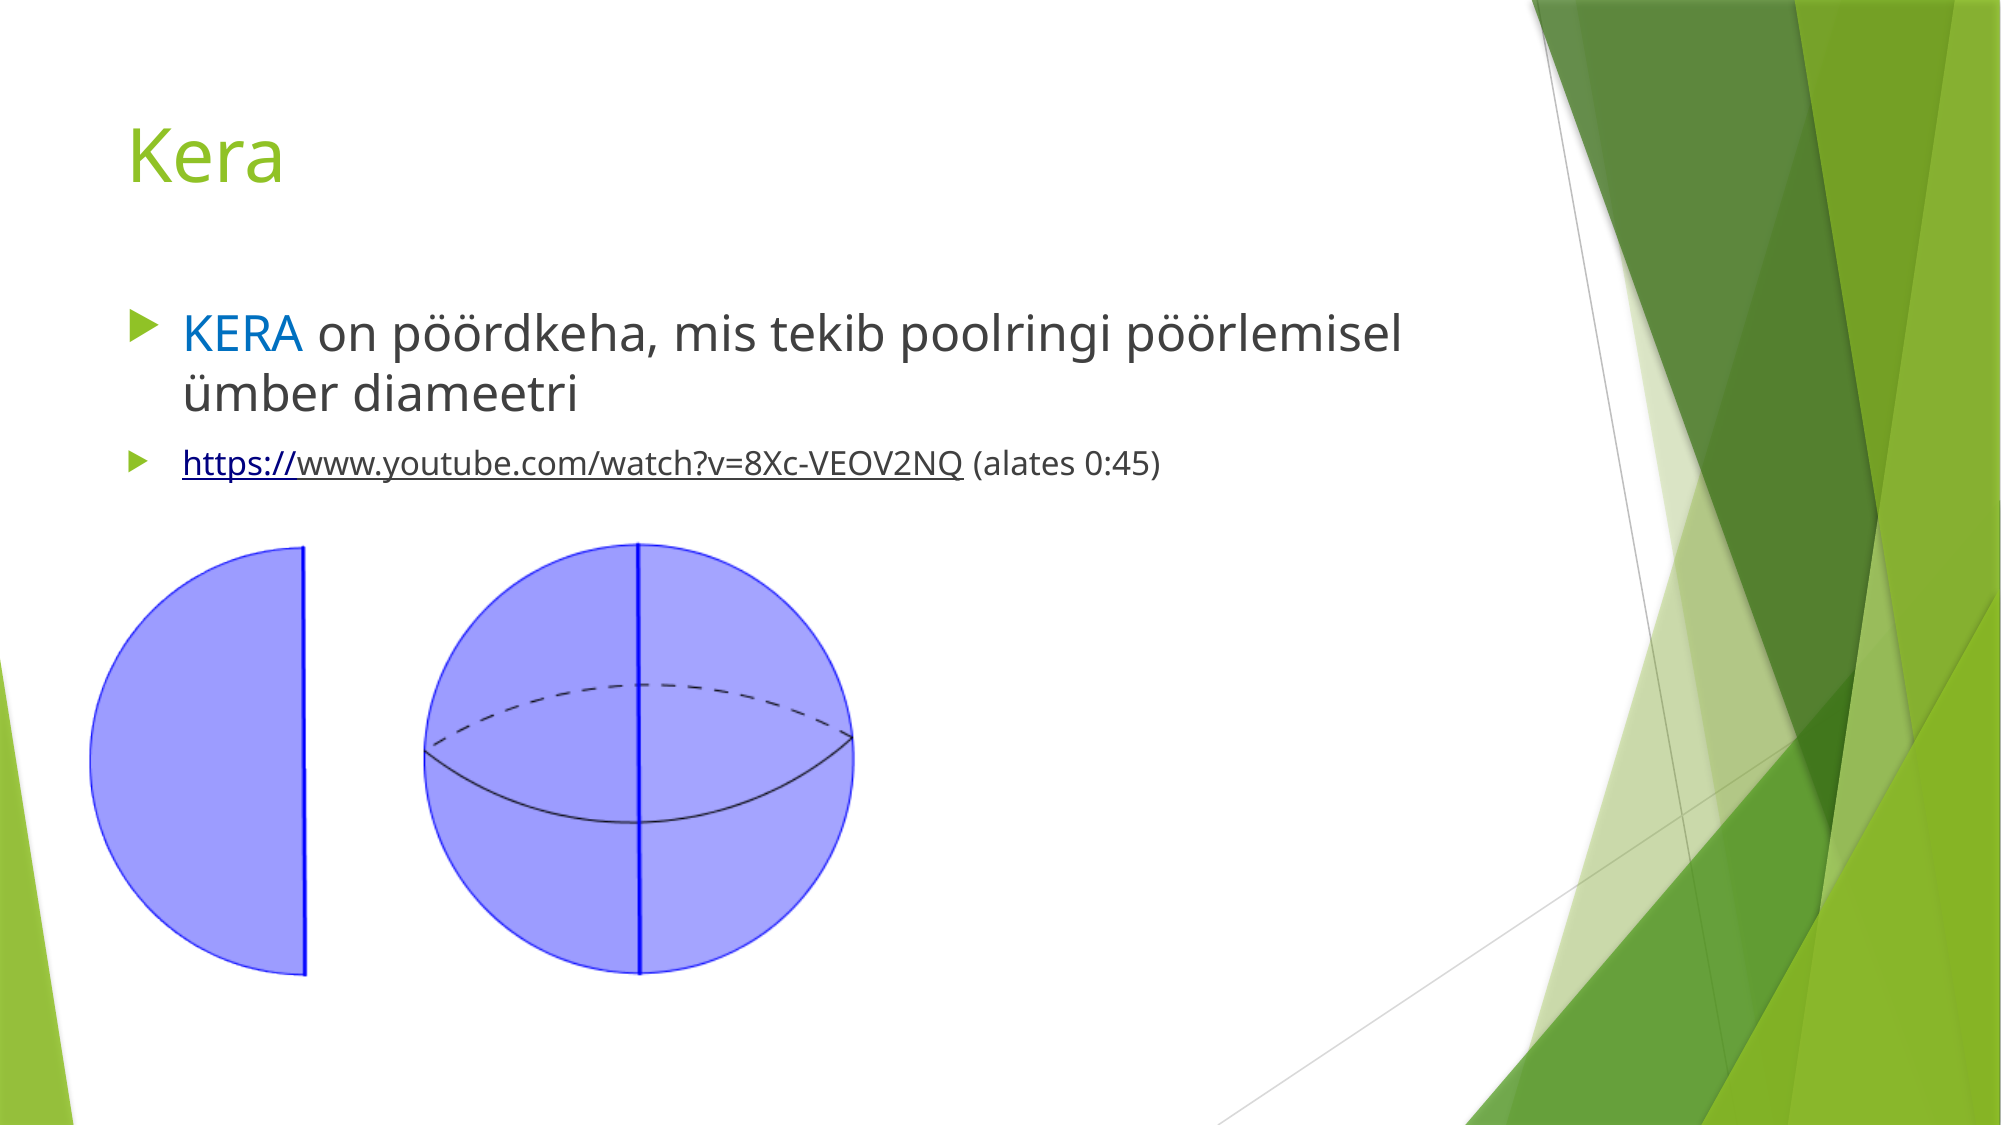

# Kera
KERA on pöördkeha, mis tekib poolringi pöörlemisel ümber diameetri
https://www.youtube.com/watch?v=8Xc-VEOV2NQ (alates 0:45)